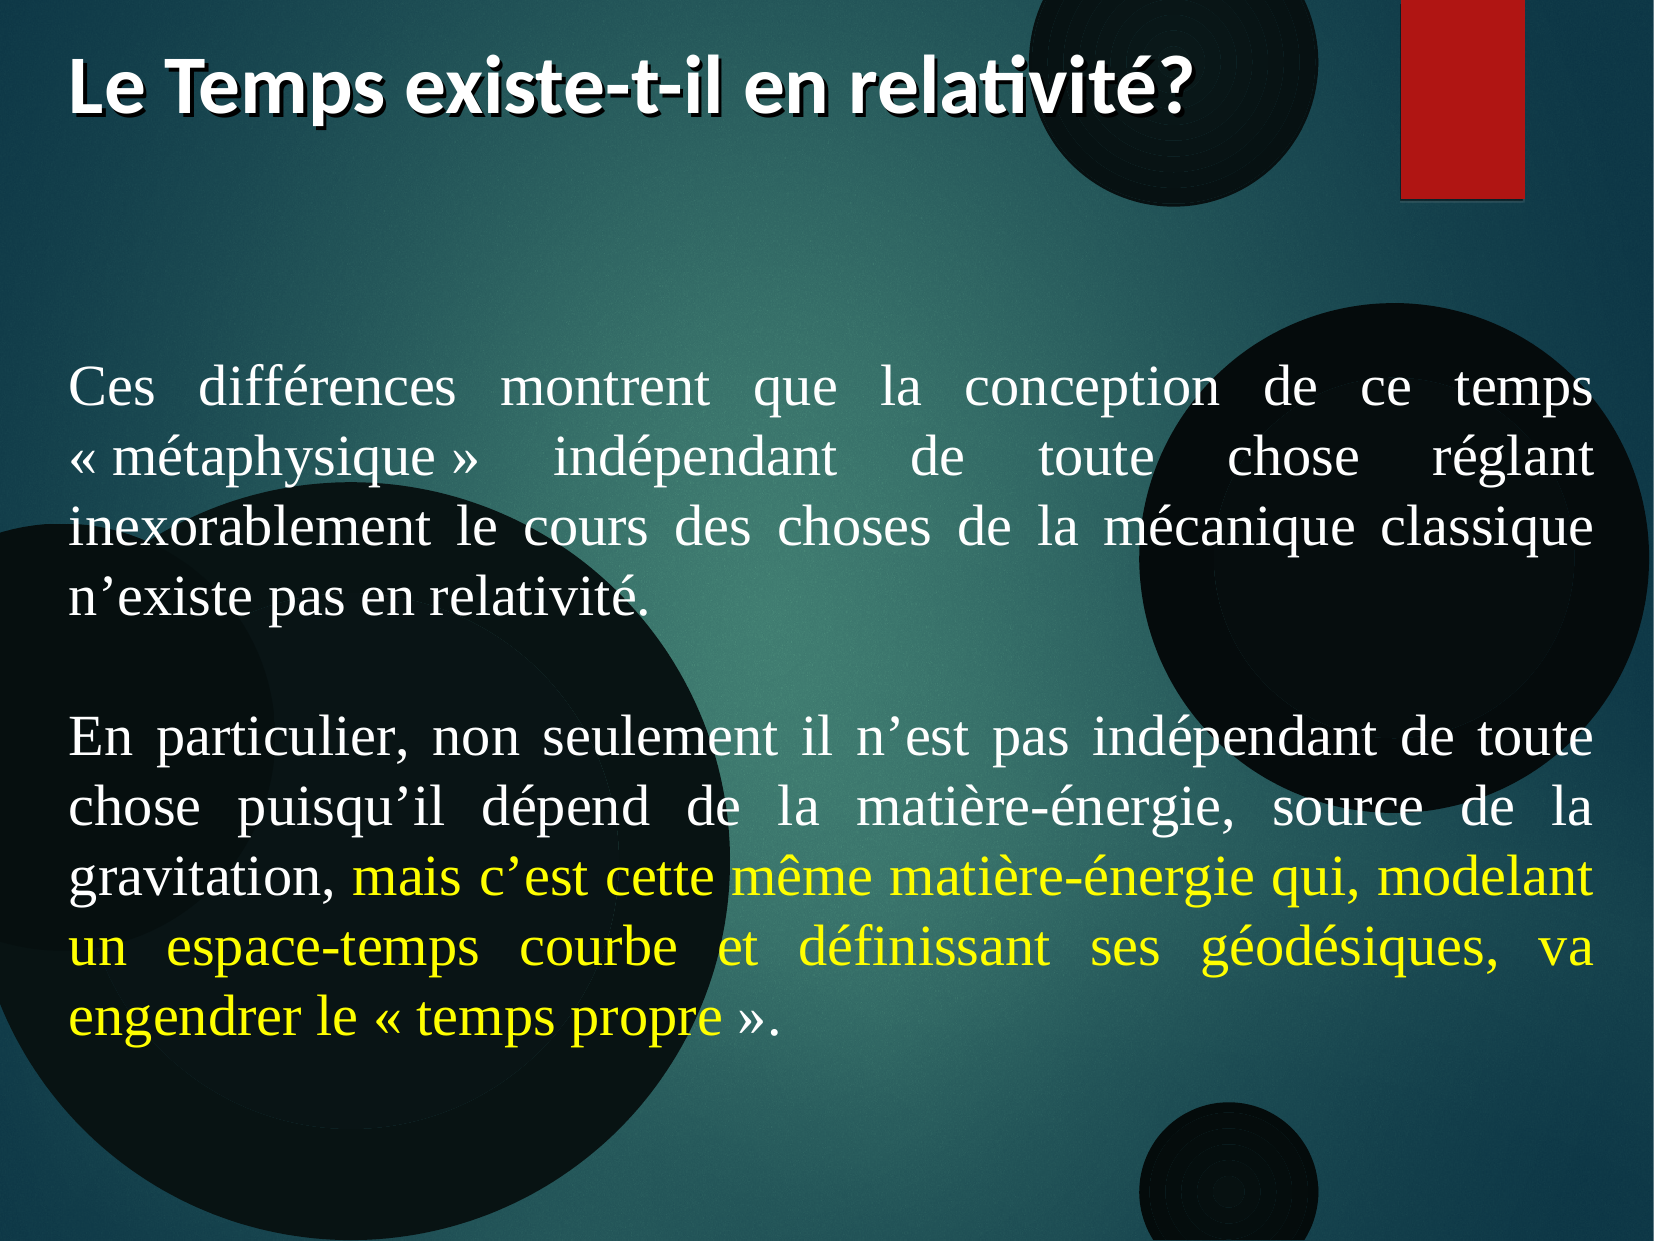

Le Temps existe-t-il en relativité?
Ces différences montrent que la conception de ce temps « métaphysique » indépendant de toute chose réglant inexorablement le cours des choses de la mécanique classique n’existe pas en relativité.
En particulier, non seulement il n’est pas indépendant de toute chose puisqu’il dépend de la matière-énergie, source de la gravitation, mais c’est cette même matière-énergie qui, modelant un espace-temps courbe et définissant ses géodésiques, va engendrer le « temps propre ».